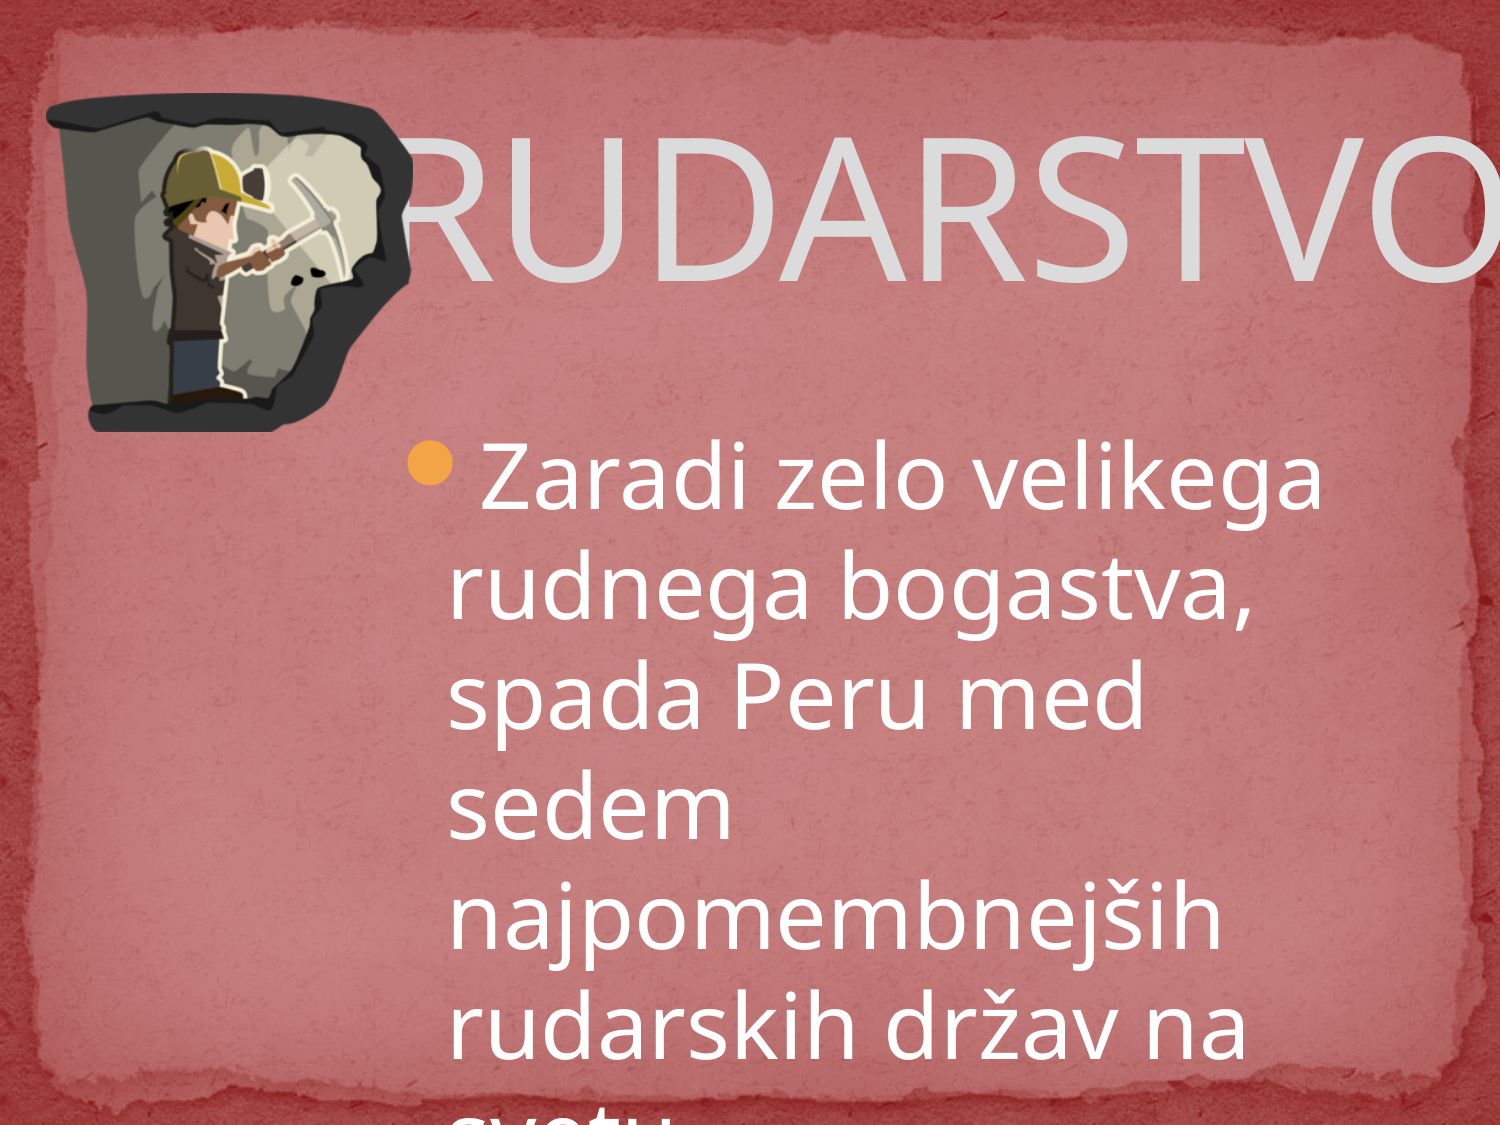

RUDARSTVO
# Zaradi zelo velikega rudnega bogastva, spada Peru med sedem najpomembnejših rudarskih držav na svetu.